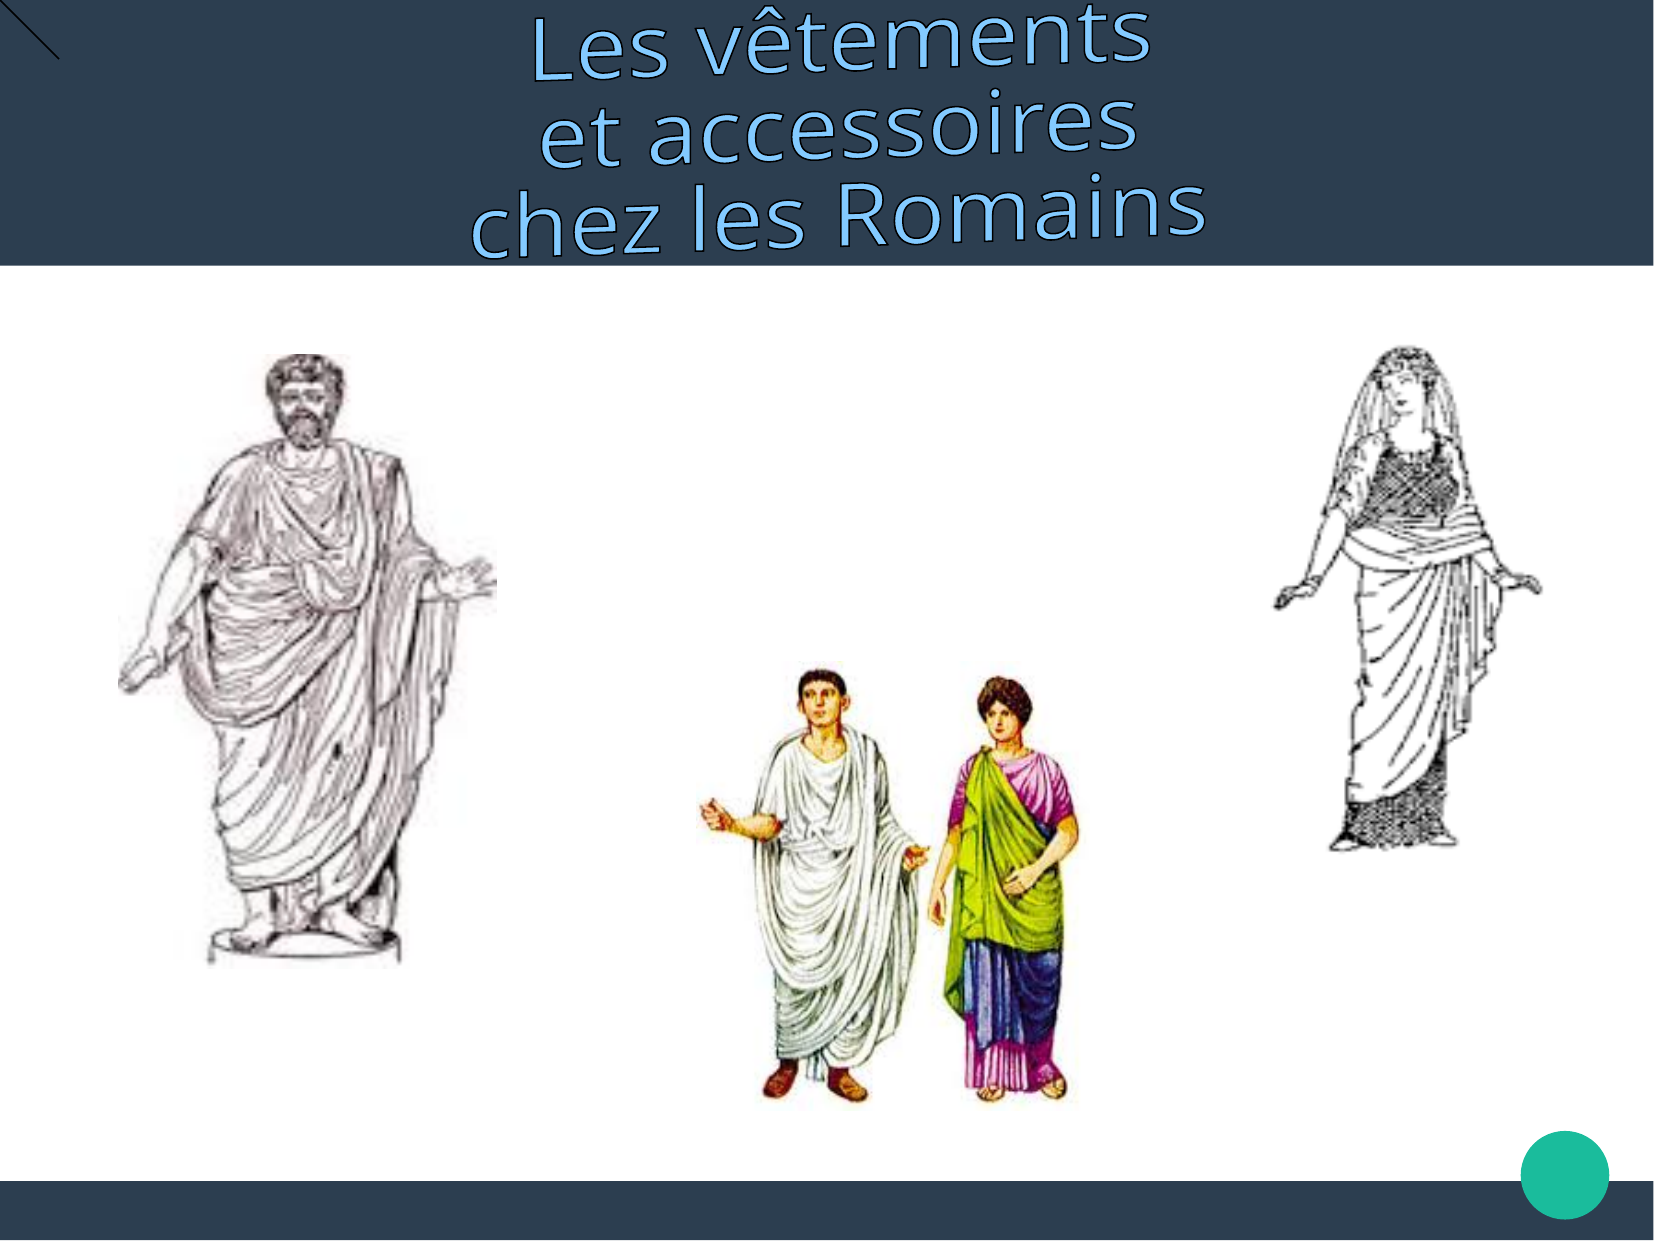

Les vêtements
et accessoires
chez les Romains
#